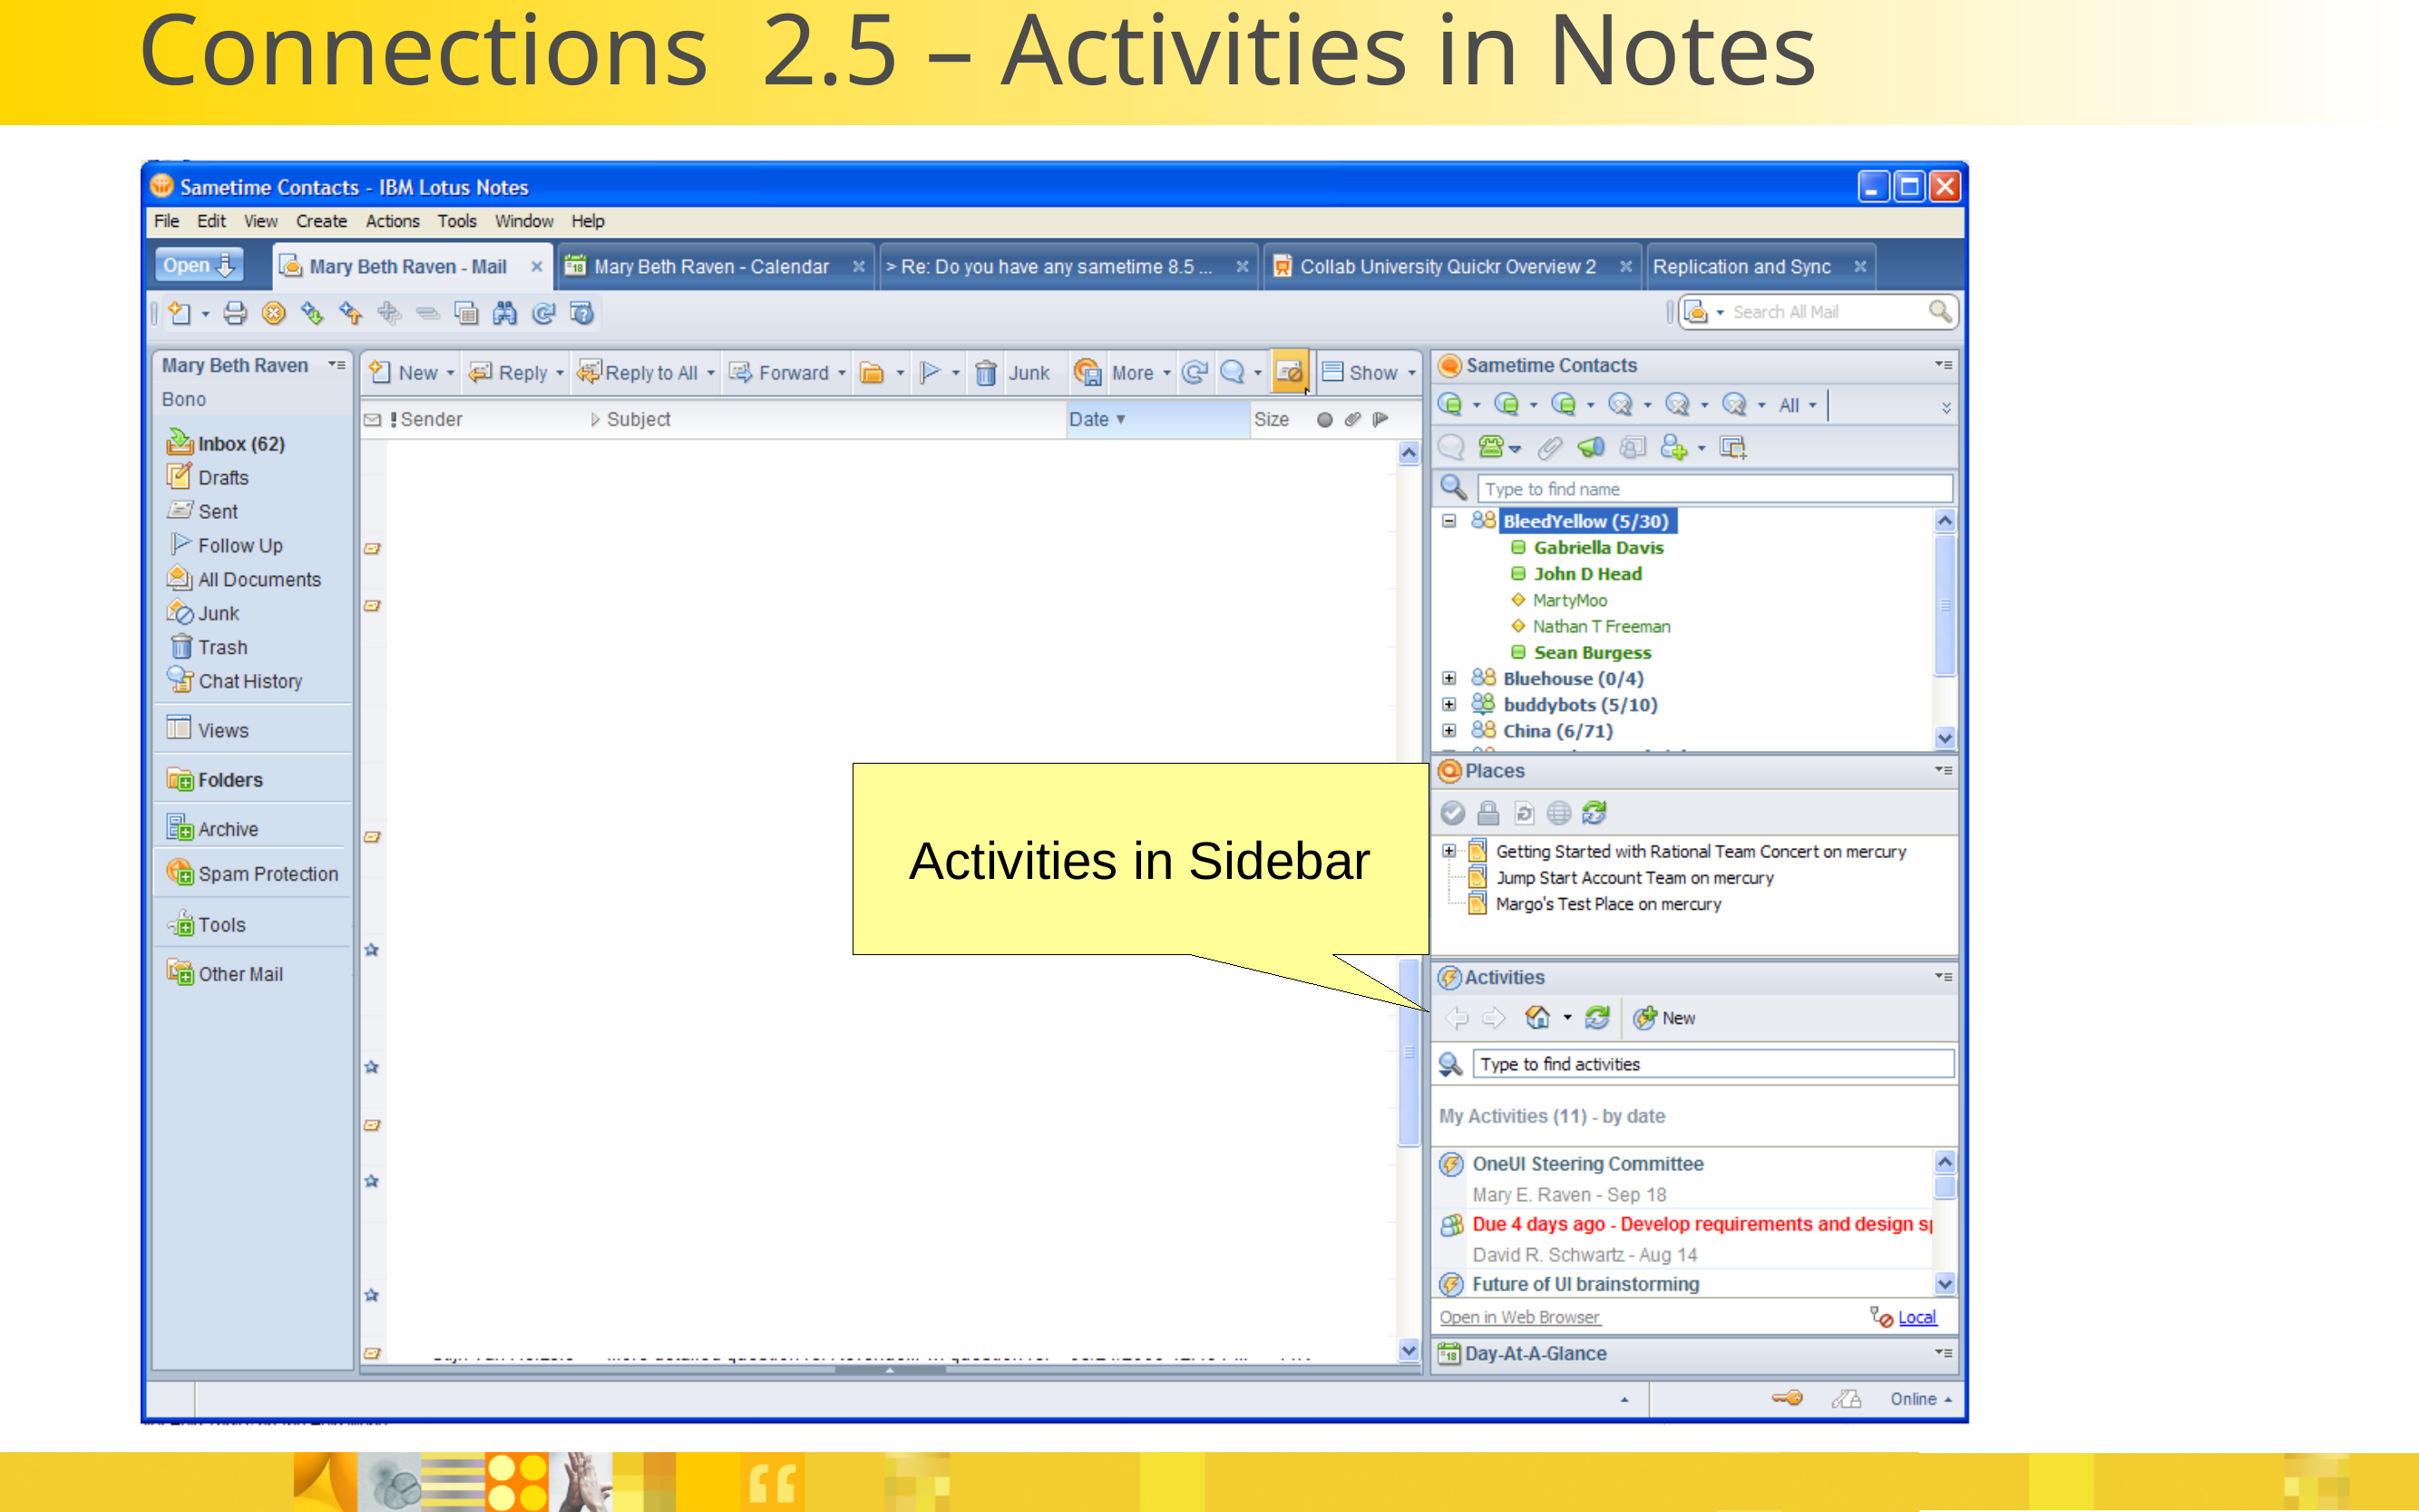

# Connections 2.5 – Activities in Notes
Activities in Sidebar